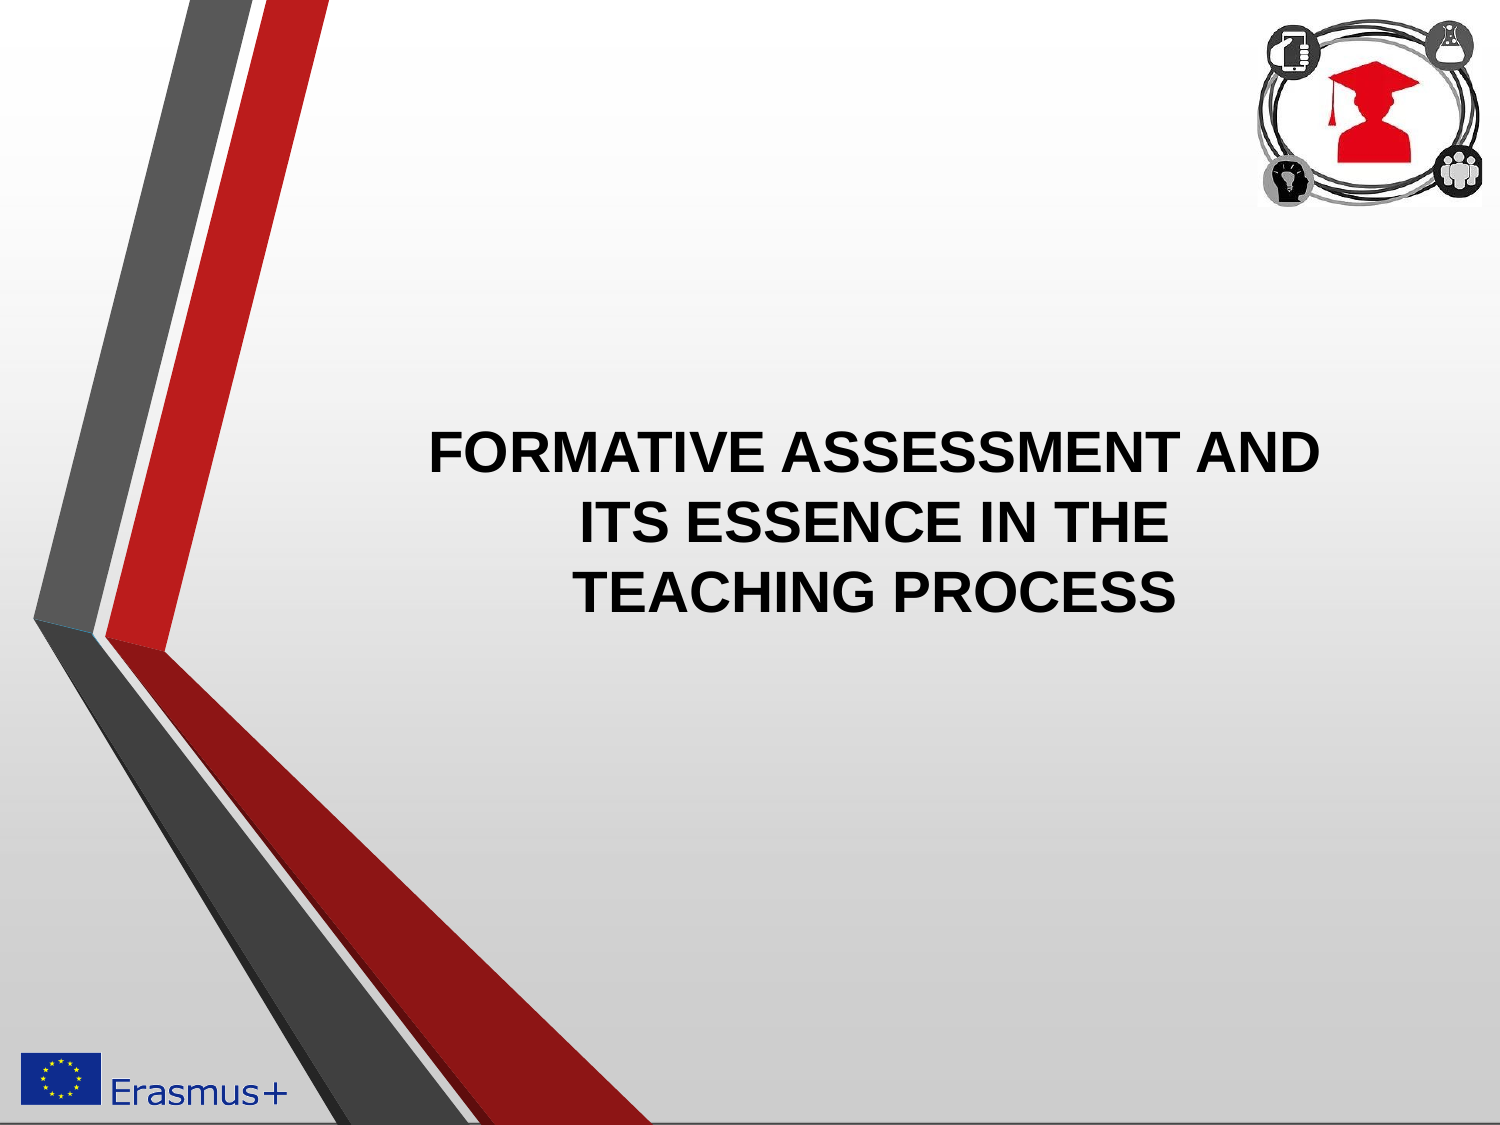

# FORMATIVE ASSESSMENT AND ITS ESSENCE IN THE TEACHING PROCESS